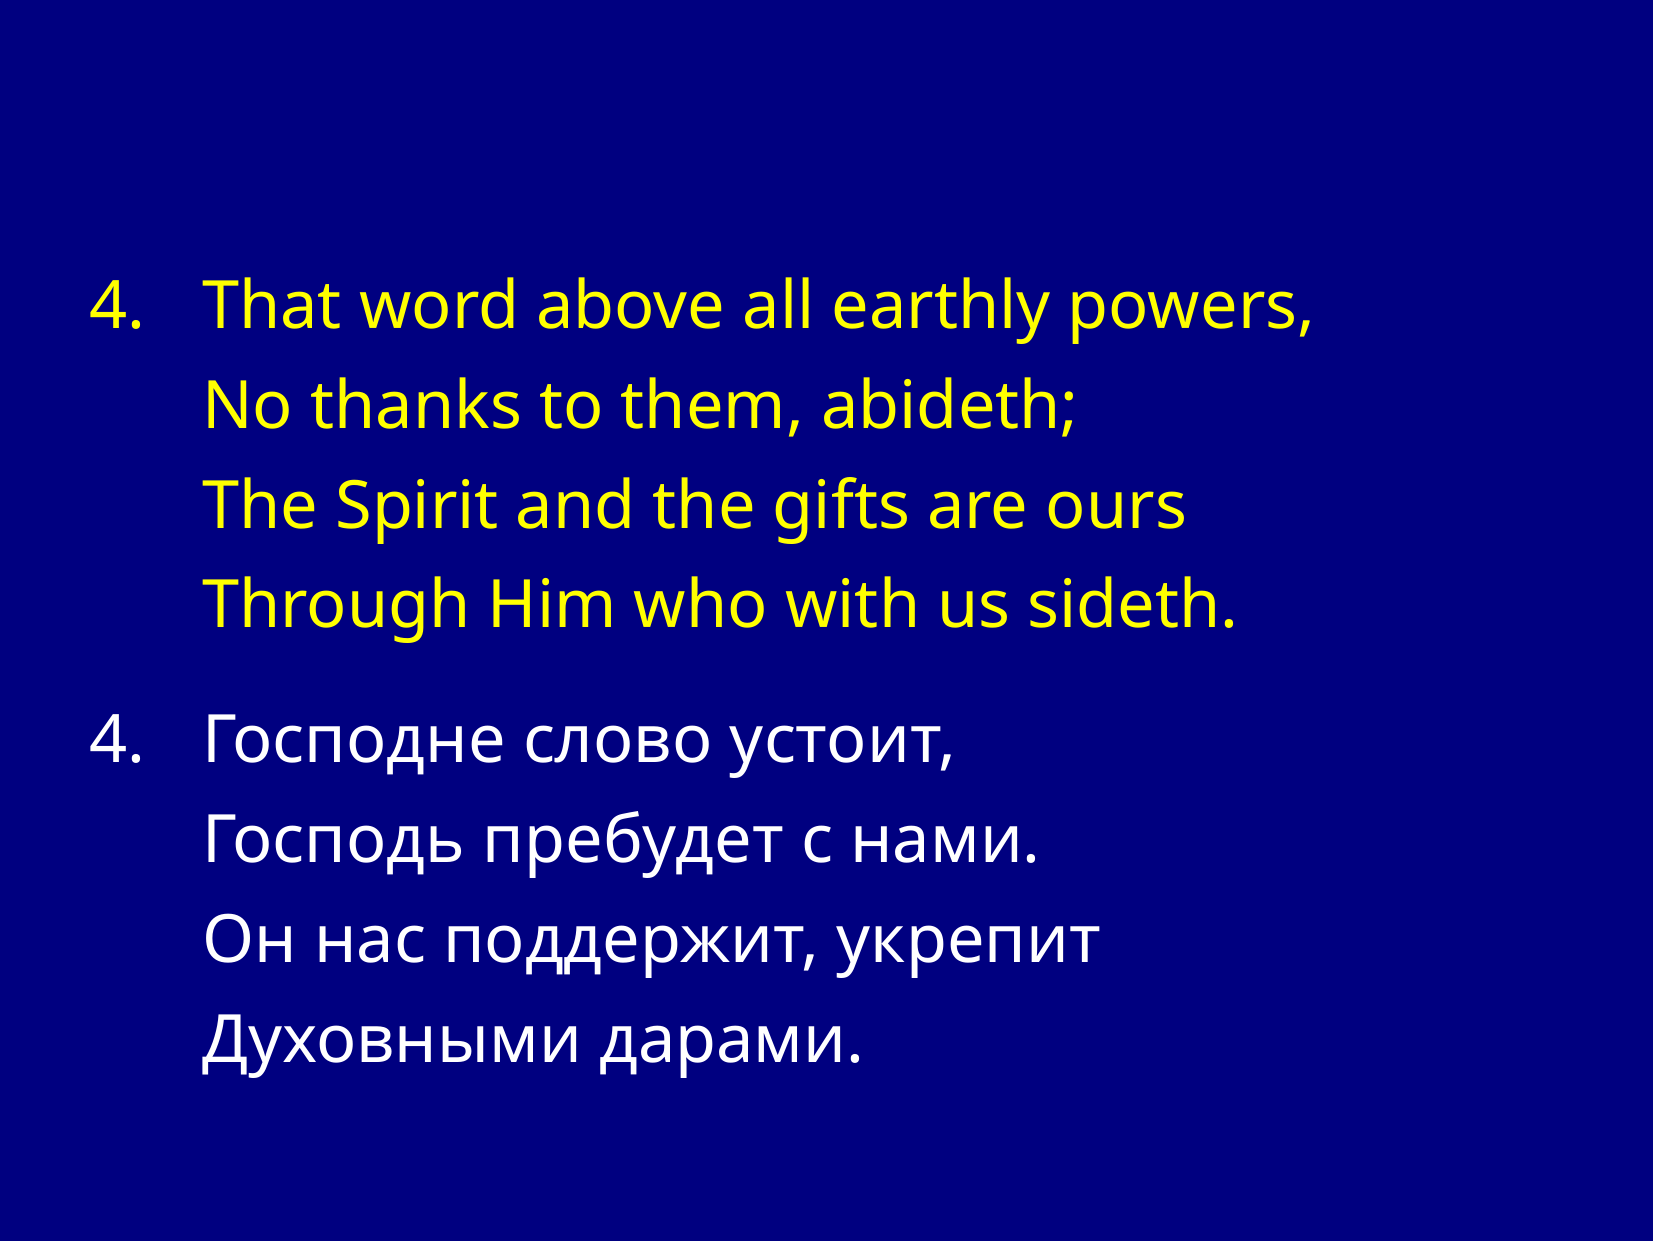

4.	That word above all earthly powers,
	No thanks to them, abideth;
	The Spirit and the gifts are ours
	Through Him who with us sideth.
4.	Господне слово устоит,
	Господь пребудет с нами.
	Он нас поддержит, укрепит
	Духовными дарами.